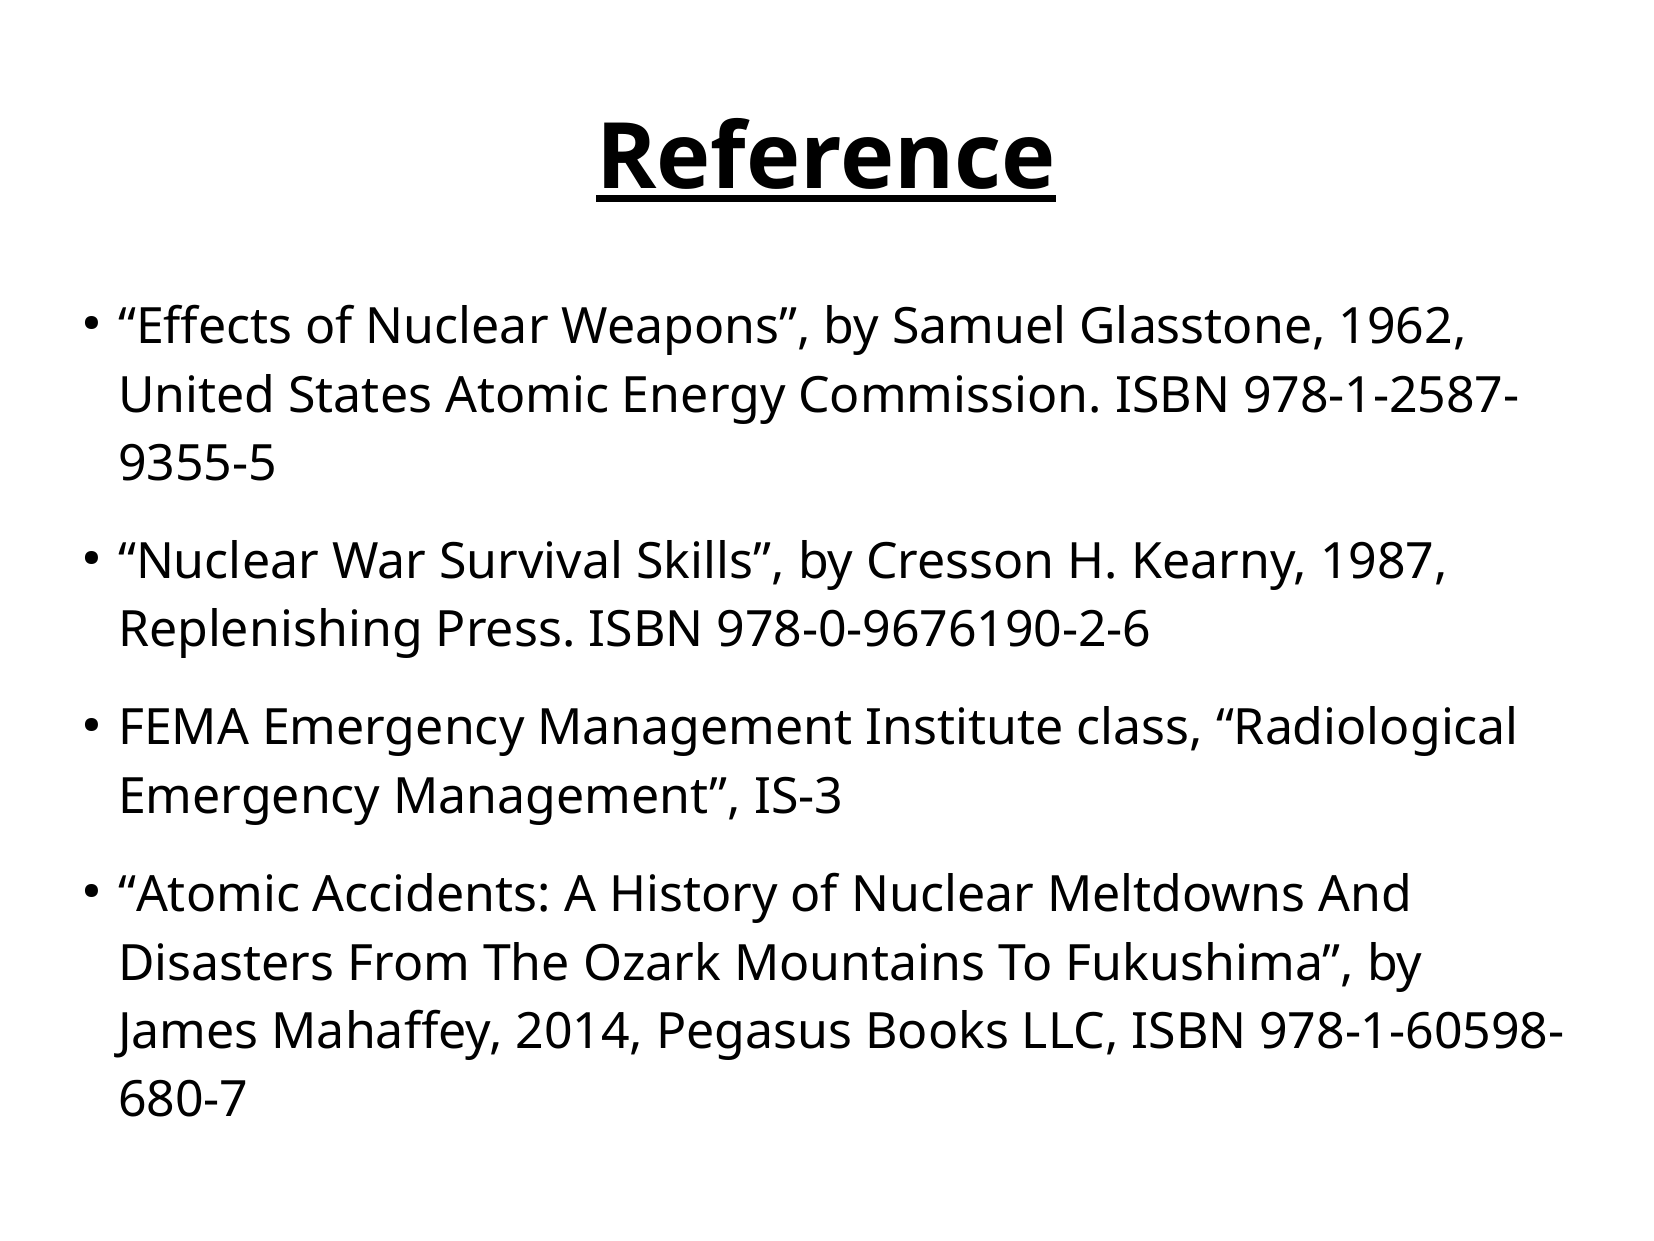

# Reference
“Effects of Nuclear Weapons”, by Samuel Glasstone, 1962, United States Atomic Energy Commission. ISBN 978-1-2587-9355-5
“Nuclear War Survival Skills”, by Cresson H. Kearny, 1987, Replenishing Press. ISBN 978-0-9676190-2-6
FEMA Emergency Management Institute class, “Radiological Emergency Management”, IS-3
“Atomic Accidents: A History of Nuclear Meltdowns And Disasters From The Ozark Mountains To Fukushima”, by James Mahaffey, 2014, Pegasus Books LLC, ISBN 978-1-60598-680-7